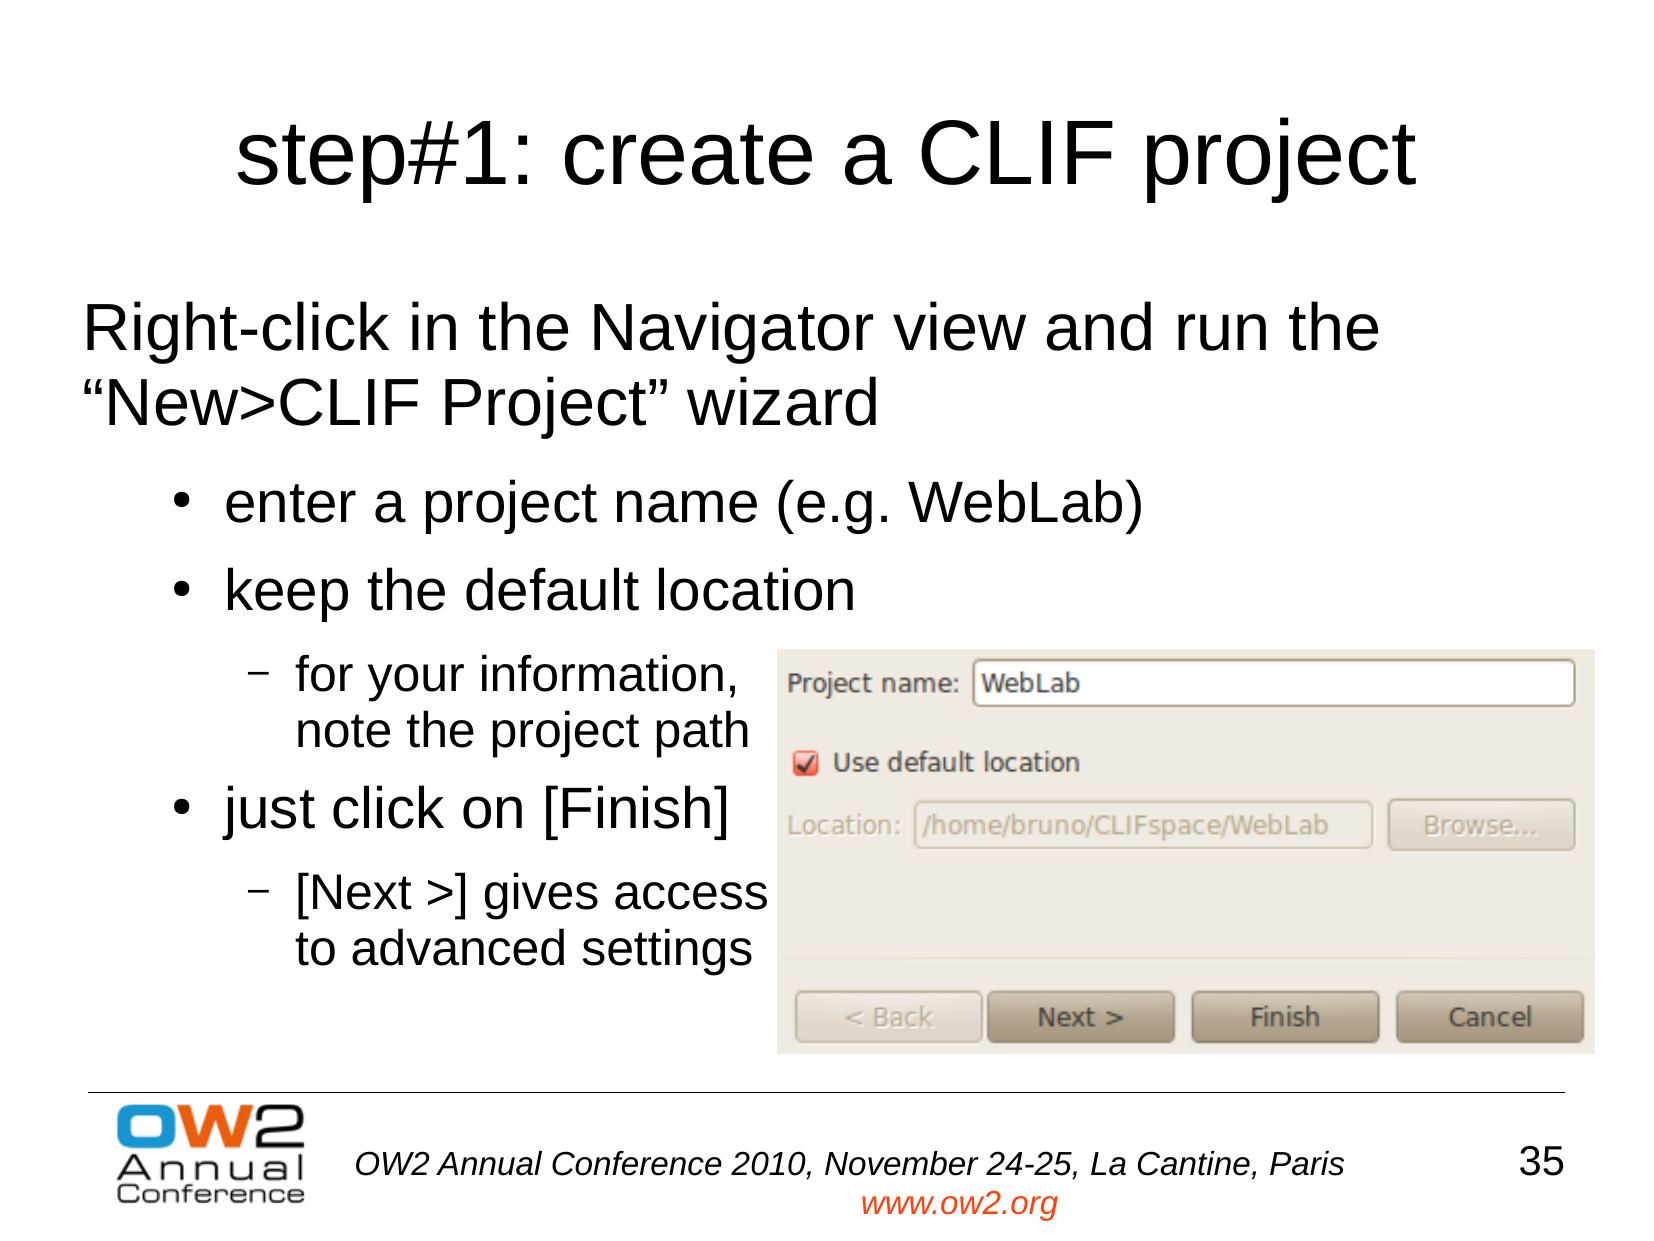

# step#1: create a CLIF project
Right-click in the Navigator view and run the “New>CLIF Project” wizard
enter a project name (e.g. WebLab)
keep the default location
for your information,
note the project path
just click on [Finish]
[Next >] gives access
to advanced settings